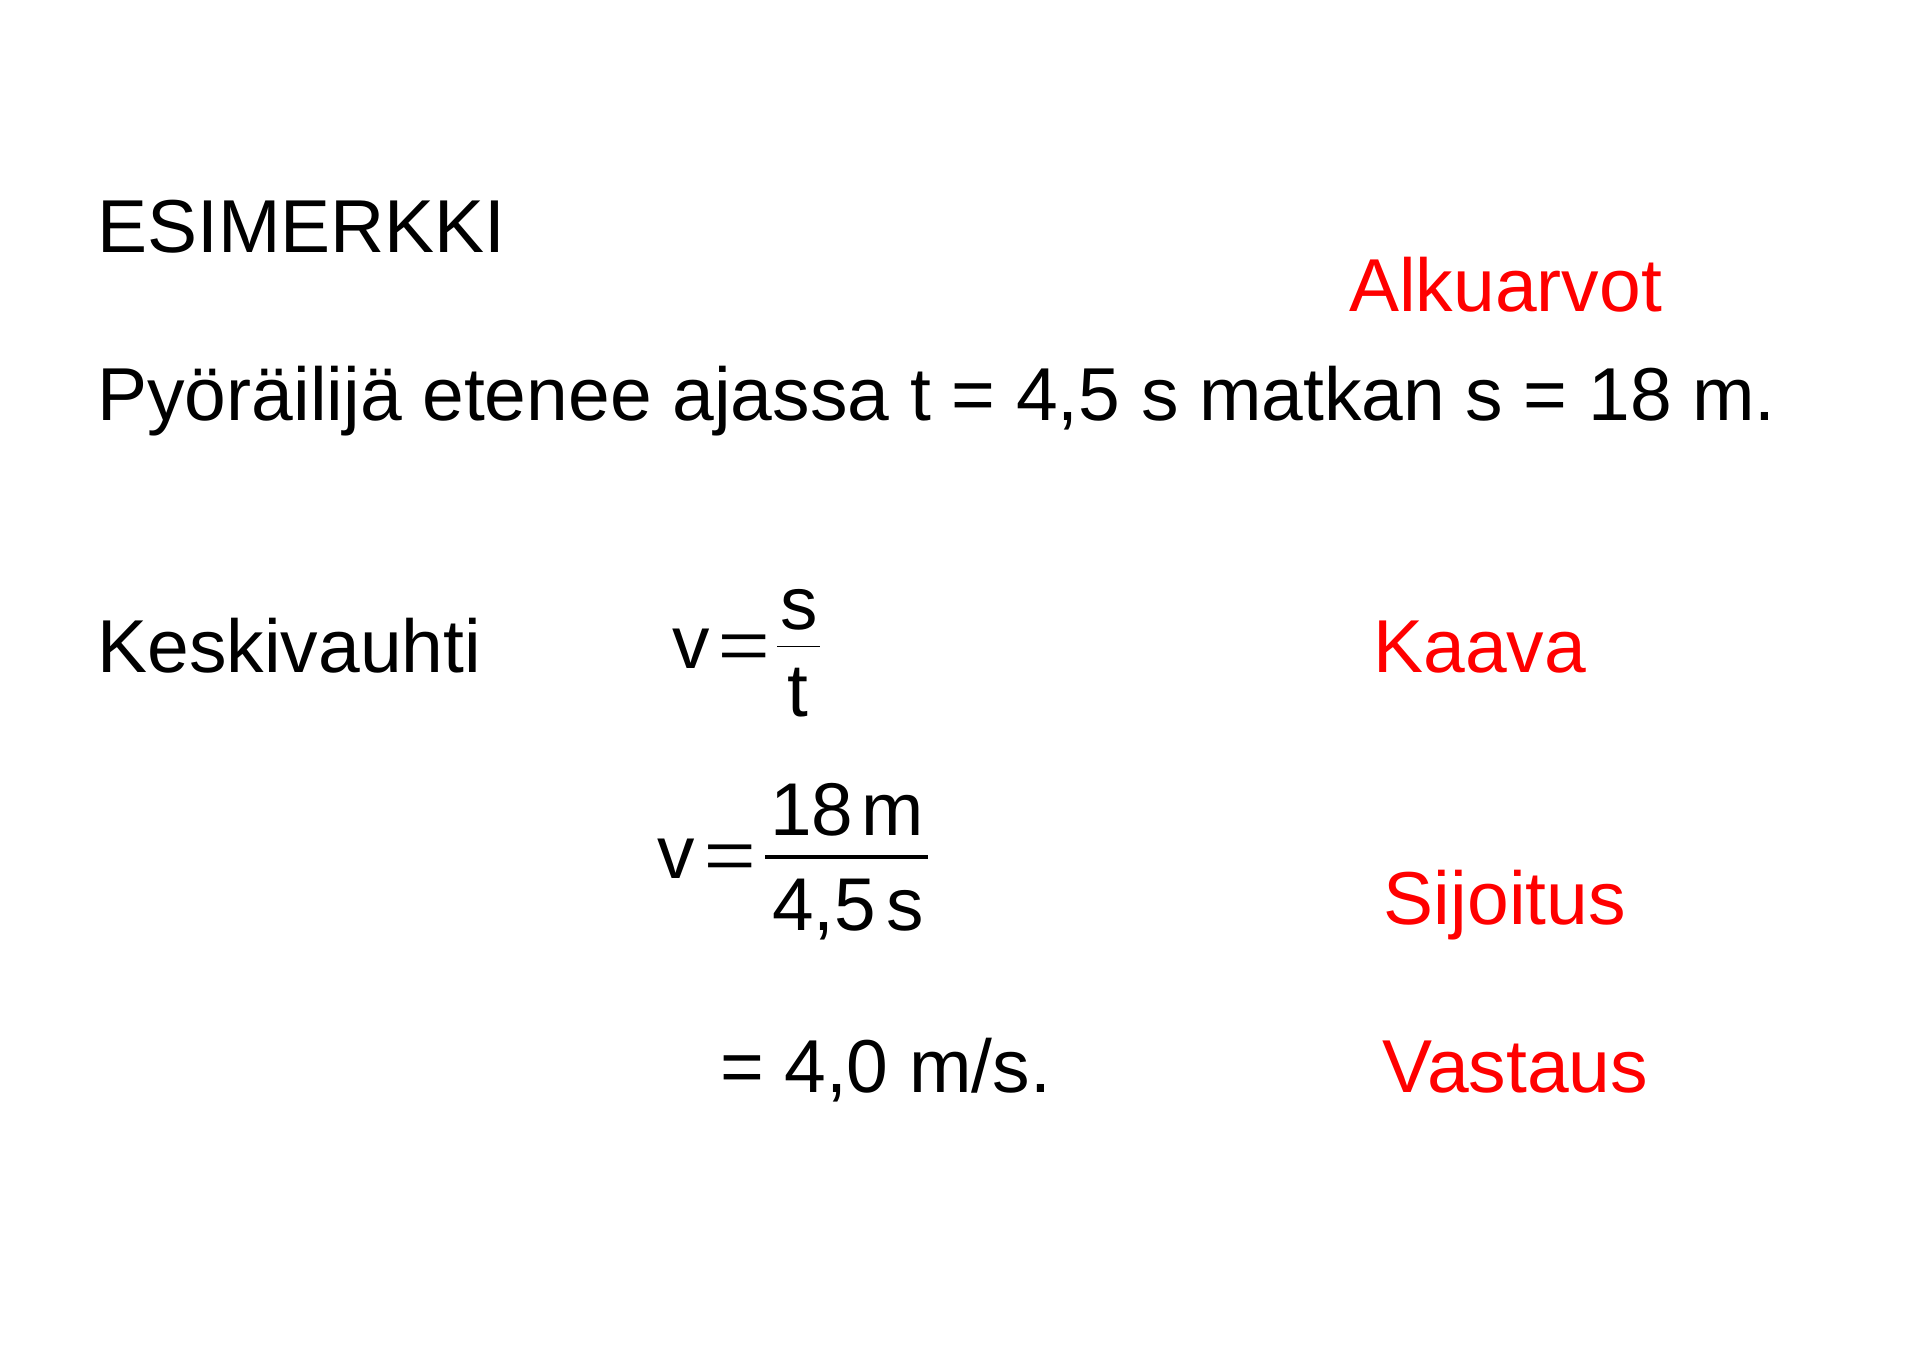

ESIMERKKI
Pyöräilijä etenee ajassa t = 4,5 s matkan s = 18 m.
Keskivauhti Kaava
 Sijoitus
 = 4,0 m/s. Vastaus
Alkuarvot